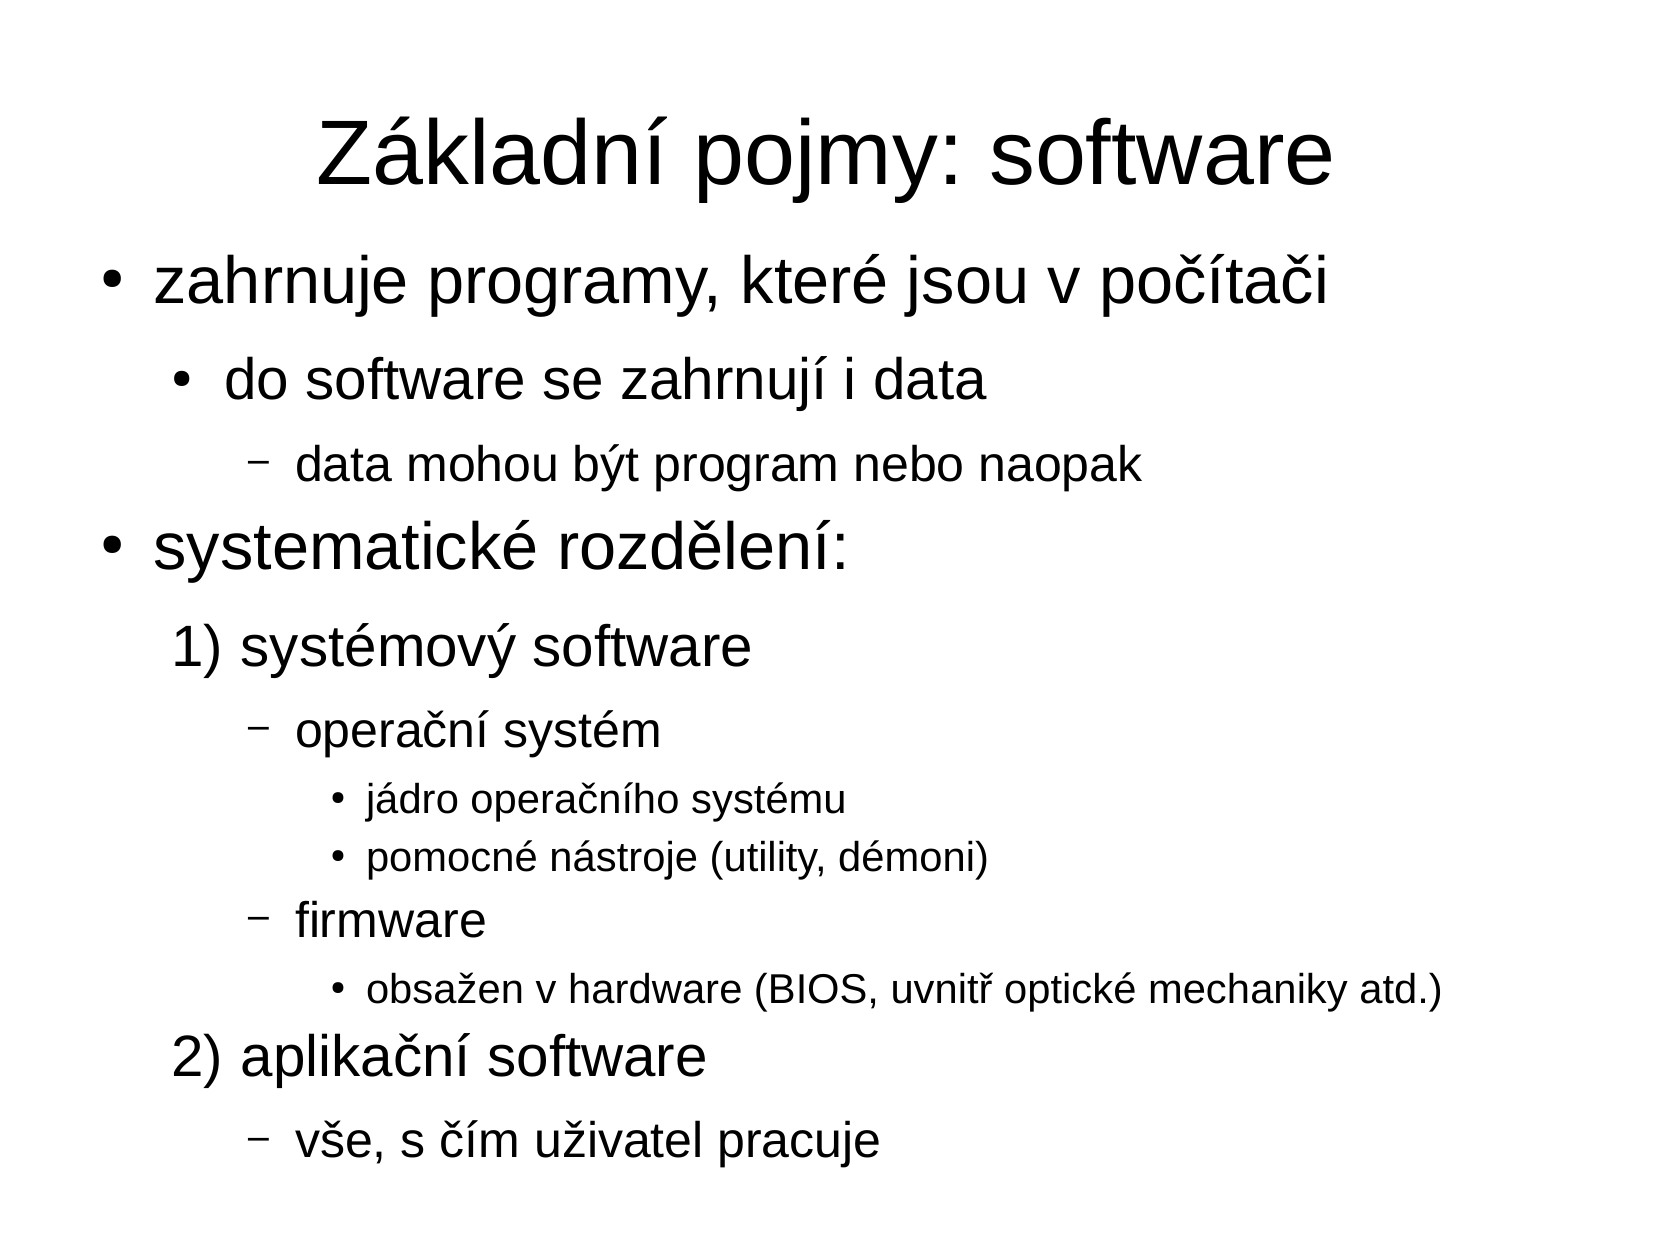

# Základní pojmy: software
zahrnuje programy, které jsou v počítači
do software se zahrnují i data
data mohou být program nebo naopak
systematické rozdělení:
 systémový software
operační systém
jádro operačního systému
pomocné nástroje (utility, démoni)
firmware
obsažen v hardware (BIOS, uvnitř optické mechaniky atd.)
 aplikační software
vše, s čím uživatel pracuje